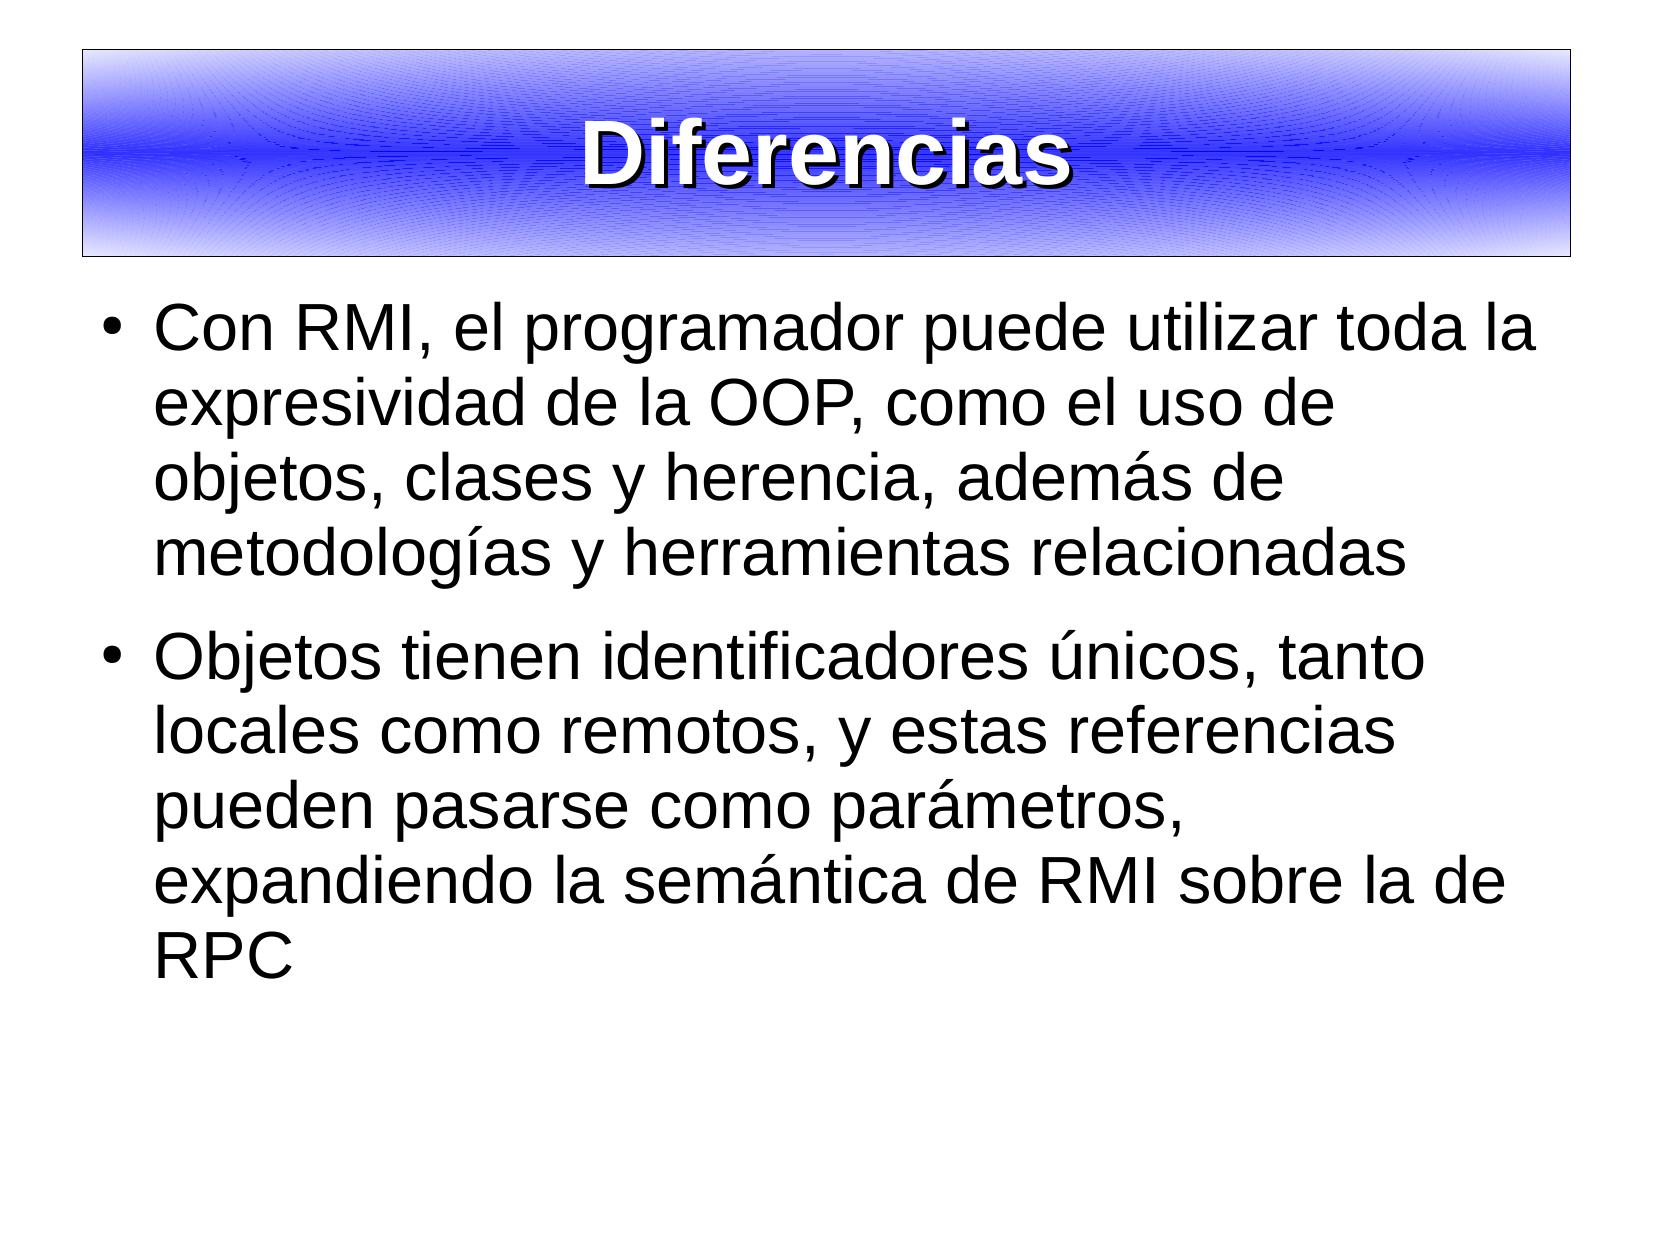

# Diferencias
Con RMI, el programador puede utilizar toda la expresividad de la OOP, como el uso de objetos, clases y herencia, además de metodologías y herramientas relacionadas
Objetos tienen identificadores únicos, tanto locales como remotos, y estas referencias pueden pasarse como parámetros, expandiendo la semántica de RMI sobre la de RPC